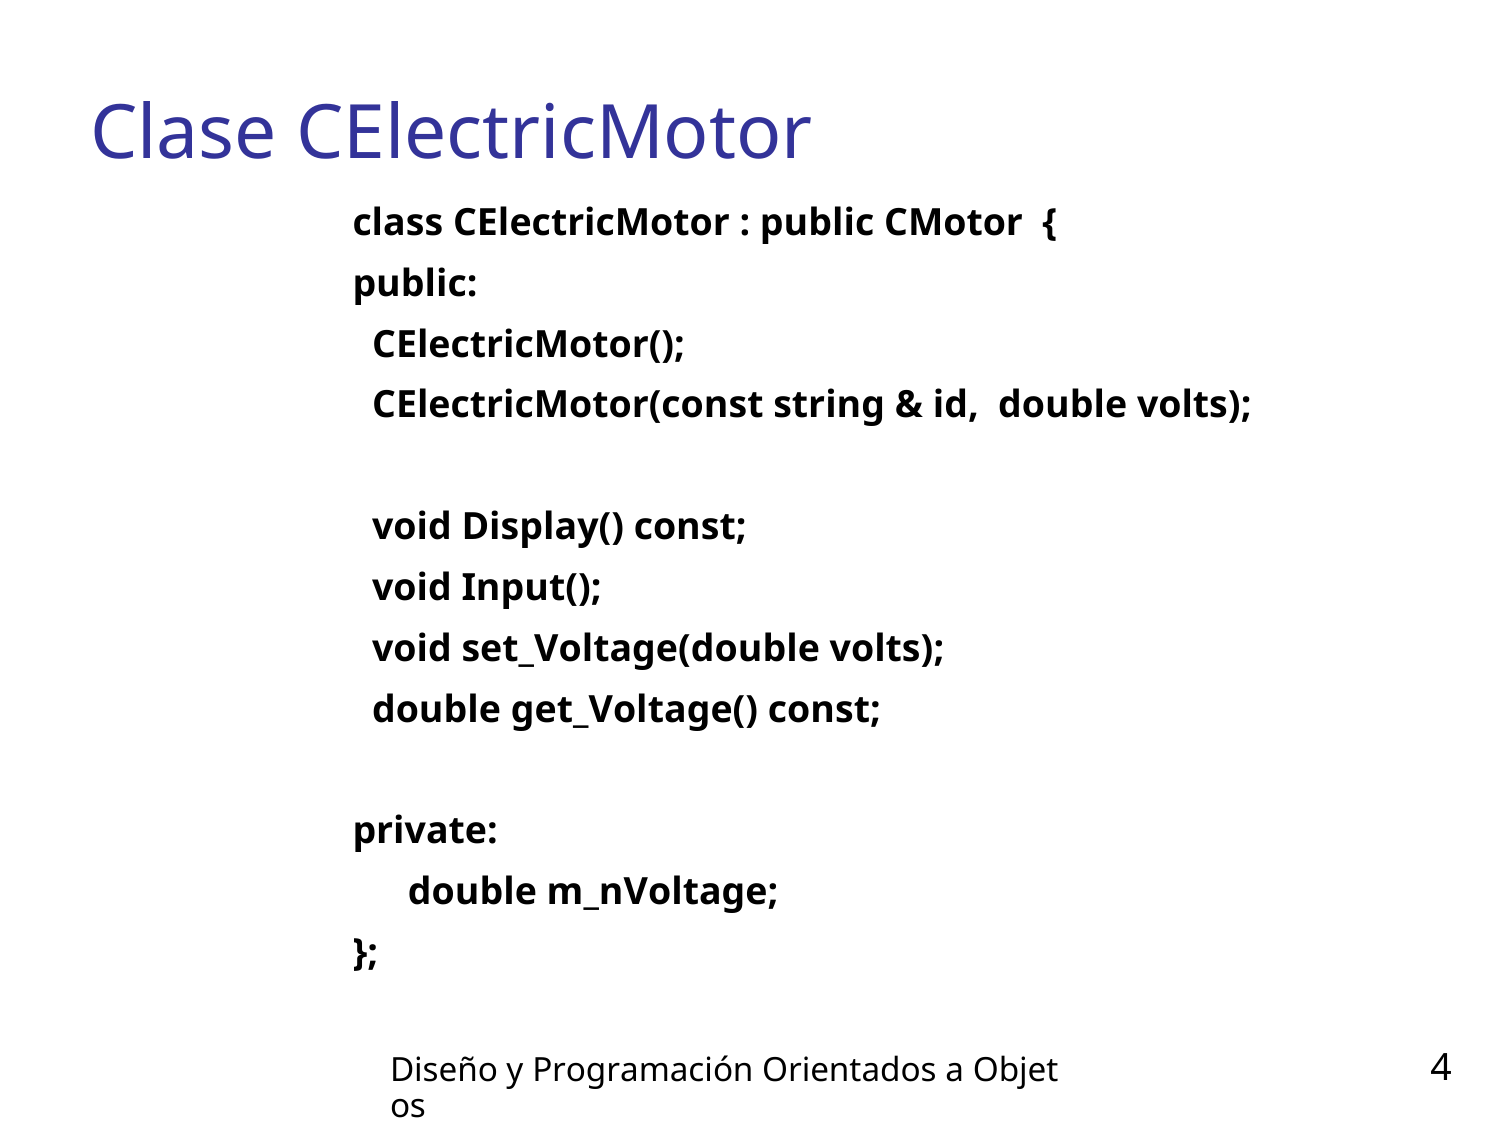

# Clase CElectricMotor
class CElectricMotor : public CMotor {
public:
 CElectricMotor();
 CElectricMotor(const string & id, double volts);
 void Display() const;
 void Input();
 void set_Voltage(double volts);
 double get_Voltage() const;
private:
	double m_nVoltage;
};
Diseño y Programación Orientados a Objetos
4